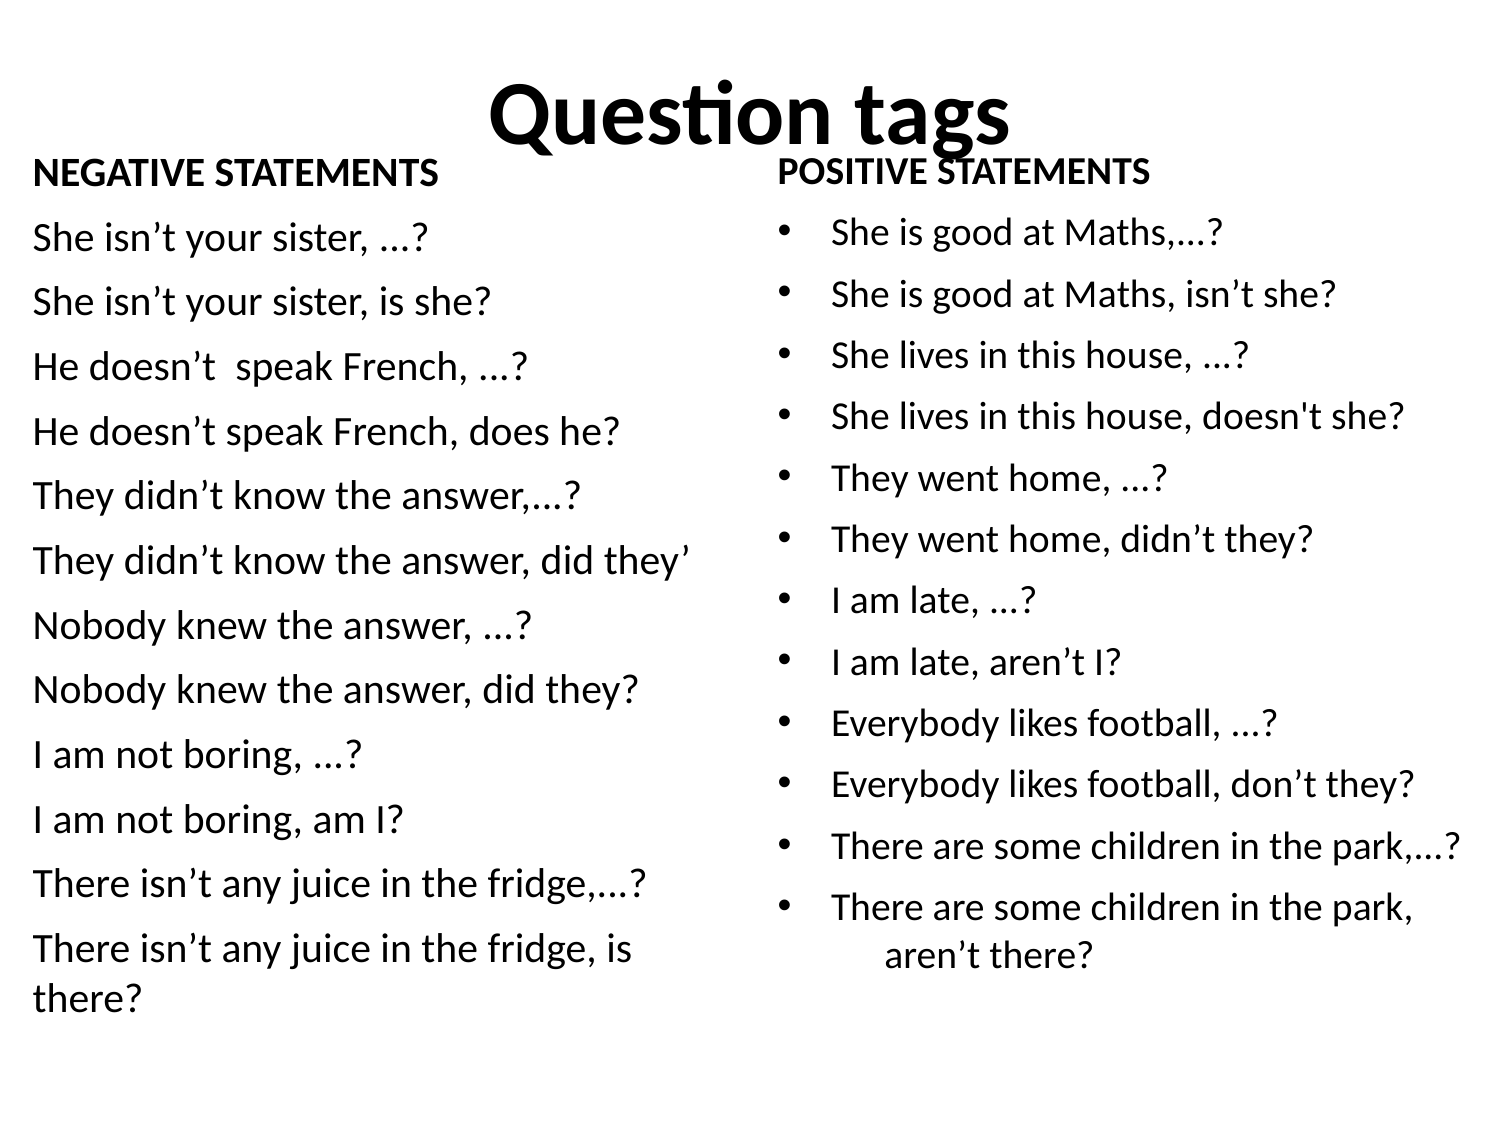

# Question tags
NEGATIVE STATEMENTS
She isn’t your sister, ...?
She isn’t your sister, is she?
He doesn’t speak French, ...?
He doesn’t speak French, does he?
They didn’t know the answer,...?
They didn’t know the answer, did they’
Nobody knew the answer, ...?
Nobody knew the answer, did they?
I am not boring, ...?
I am not boring, am I?
There isn’t any juice in the fridge,...?
There isn’t any juice in the fridge, is there?
POSITIVE STATEMENTS
She is good at Maths,...?
She is good at Maths, isn’t she?
She lives in this house, ...?
She lives in this house, doesn't she?
They went home, ...?
They went home, didn’t they?
I am late, ...?
I am late, aren’t I?
Everybody likes football, ...?
Everybody likes football, don’t they?
There are some children in the park,...?
There are some children in the park, aren’t there?